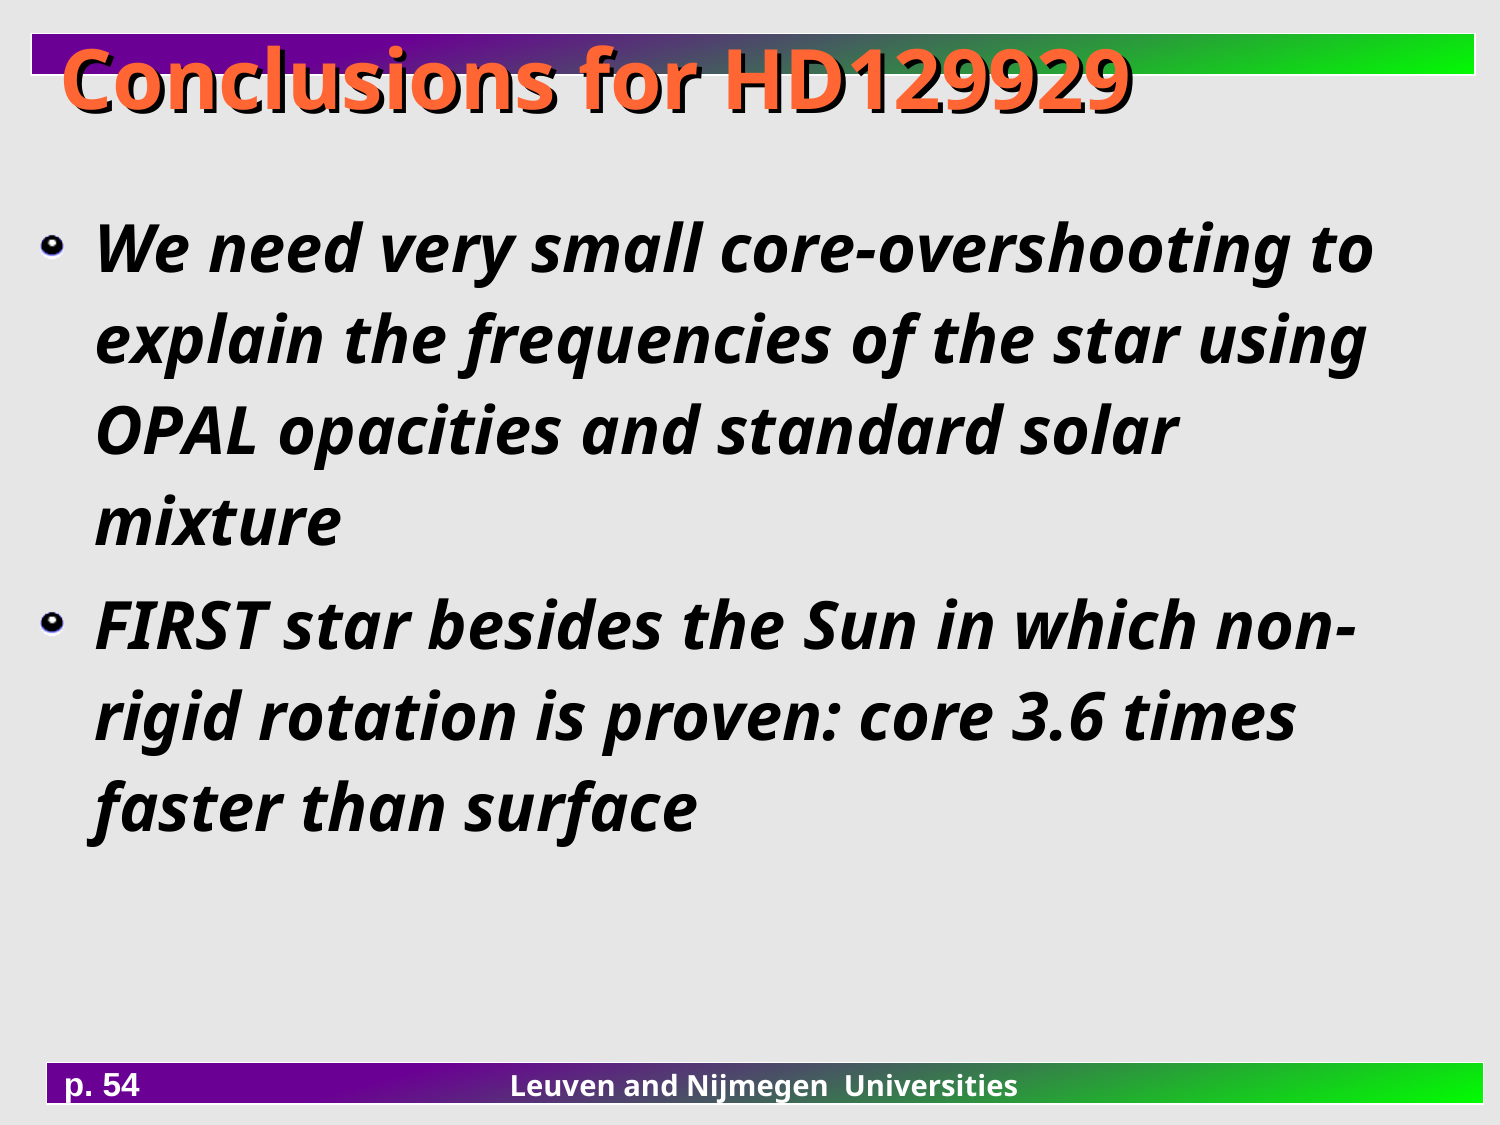

# Conclusions for HD129929
We need very small core-overshooting to explain the frequencies of the star using OPAL opacities and standard solar mixture
FIRST star besides the Sun in which non-rigid rotation is proven: core 3.6 times faster than surface